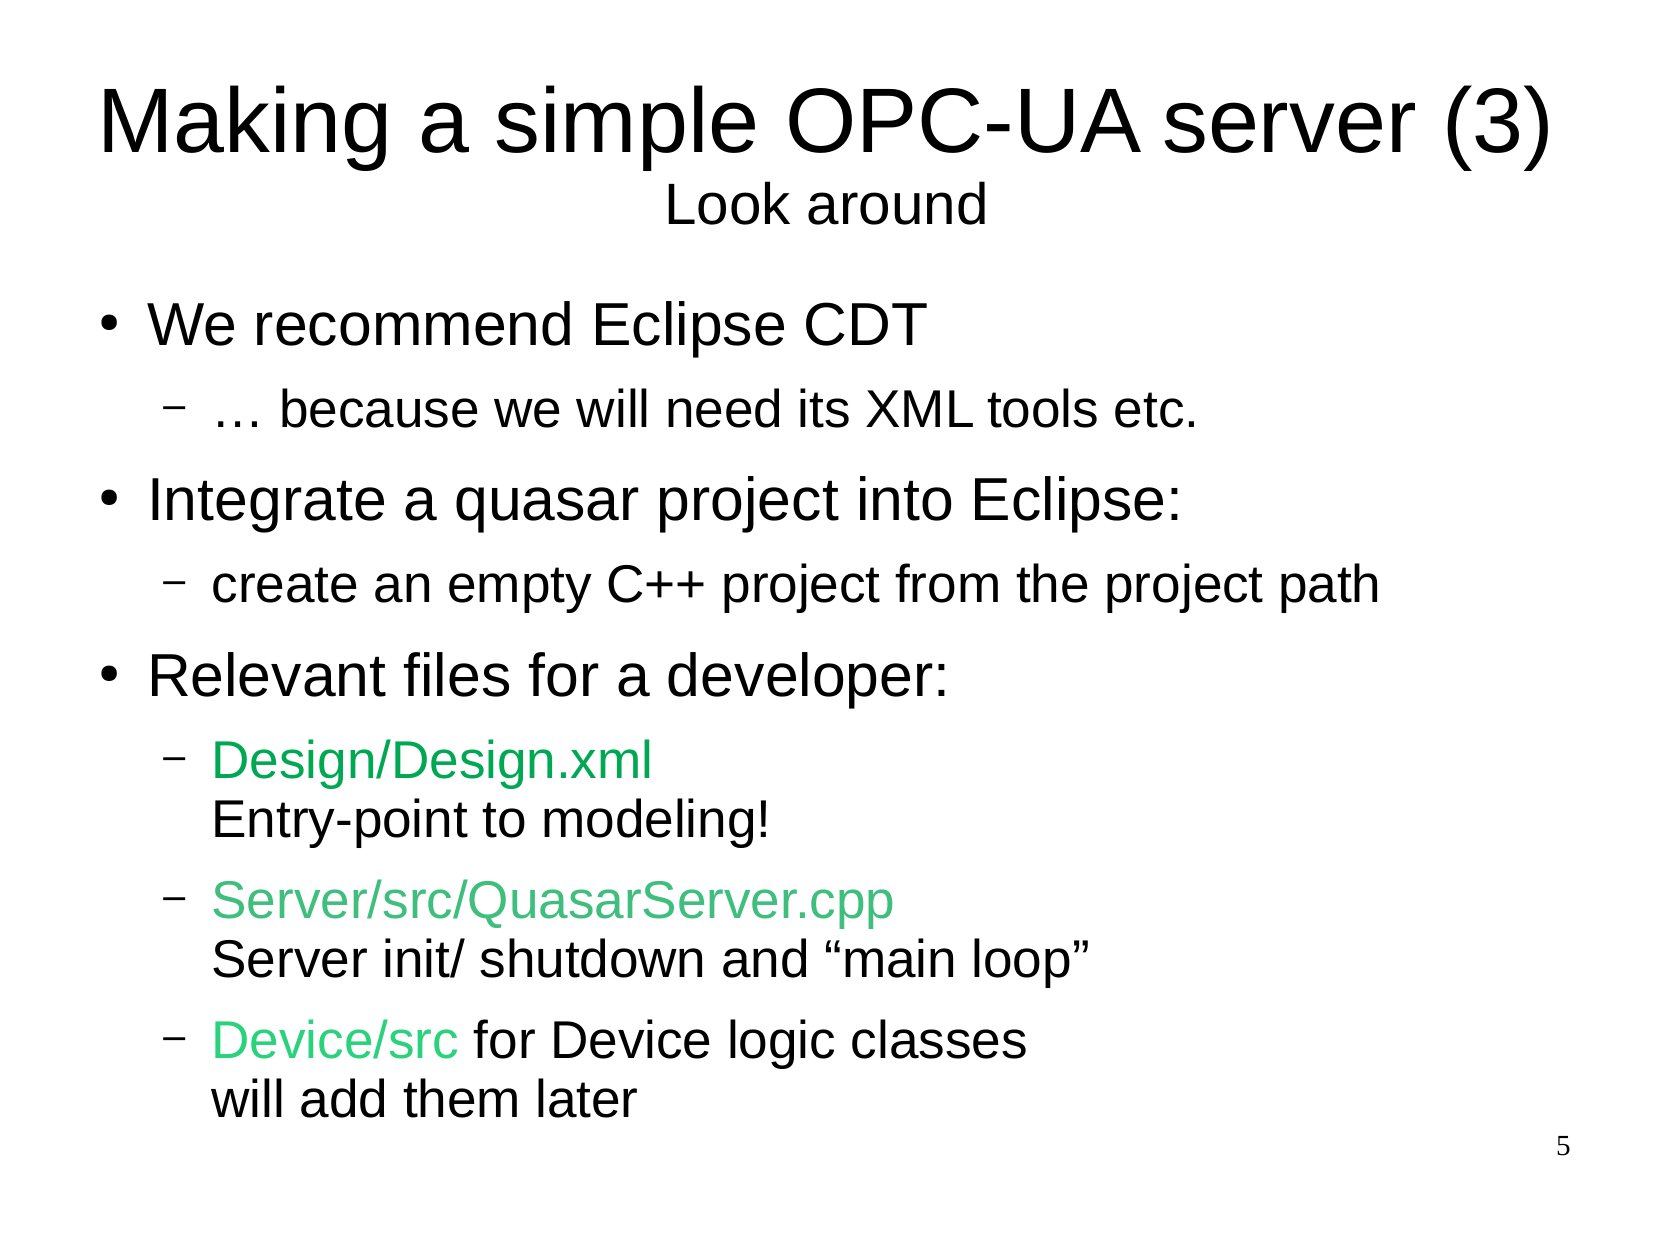

# Making a simple OPC-UA server (3) Look around
We recommend Eclipse CDT
… because we will need its XML tools etc.
Integrate a quasar project into Eclipse:
create an empty C++ project from the project path
Relevant files for a developer:
Design/Design.xml
Entry-point to modeling!
Server/src/QuasarServer.cpp
Server init/ shutdown and “main loop”
Device/src for Device logic classes
will add them later
5